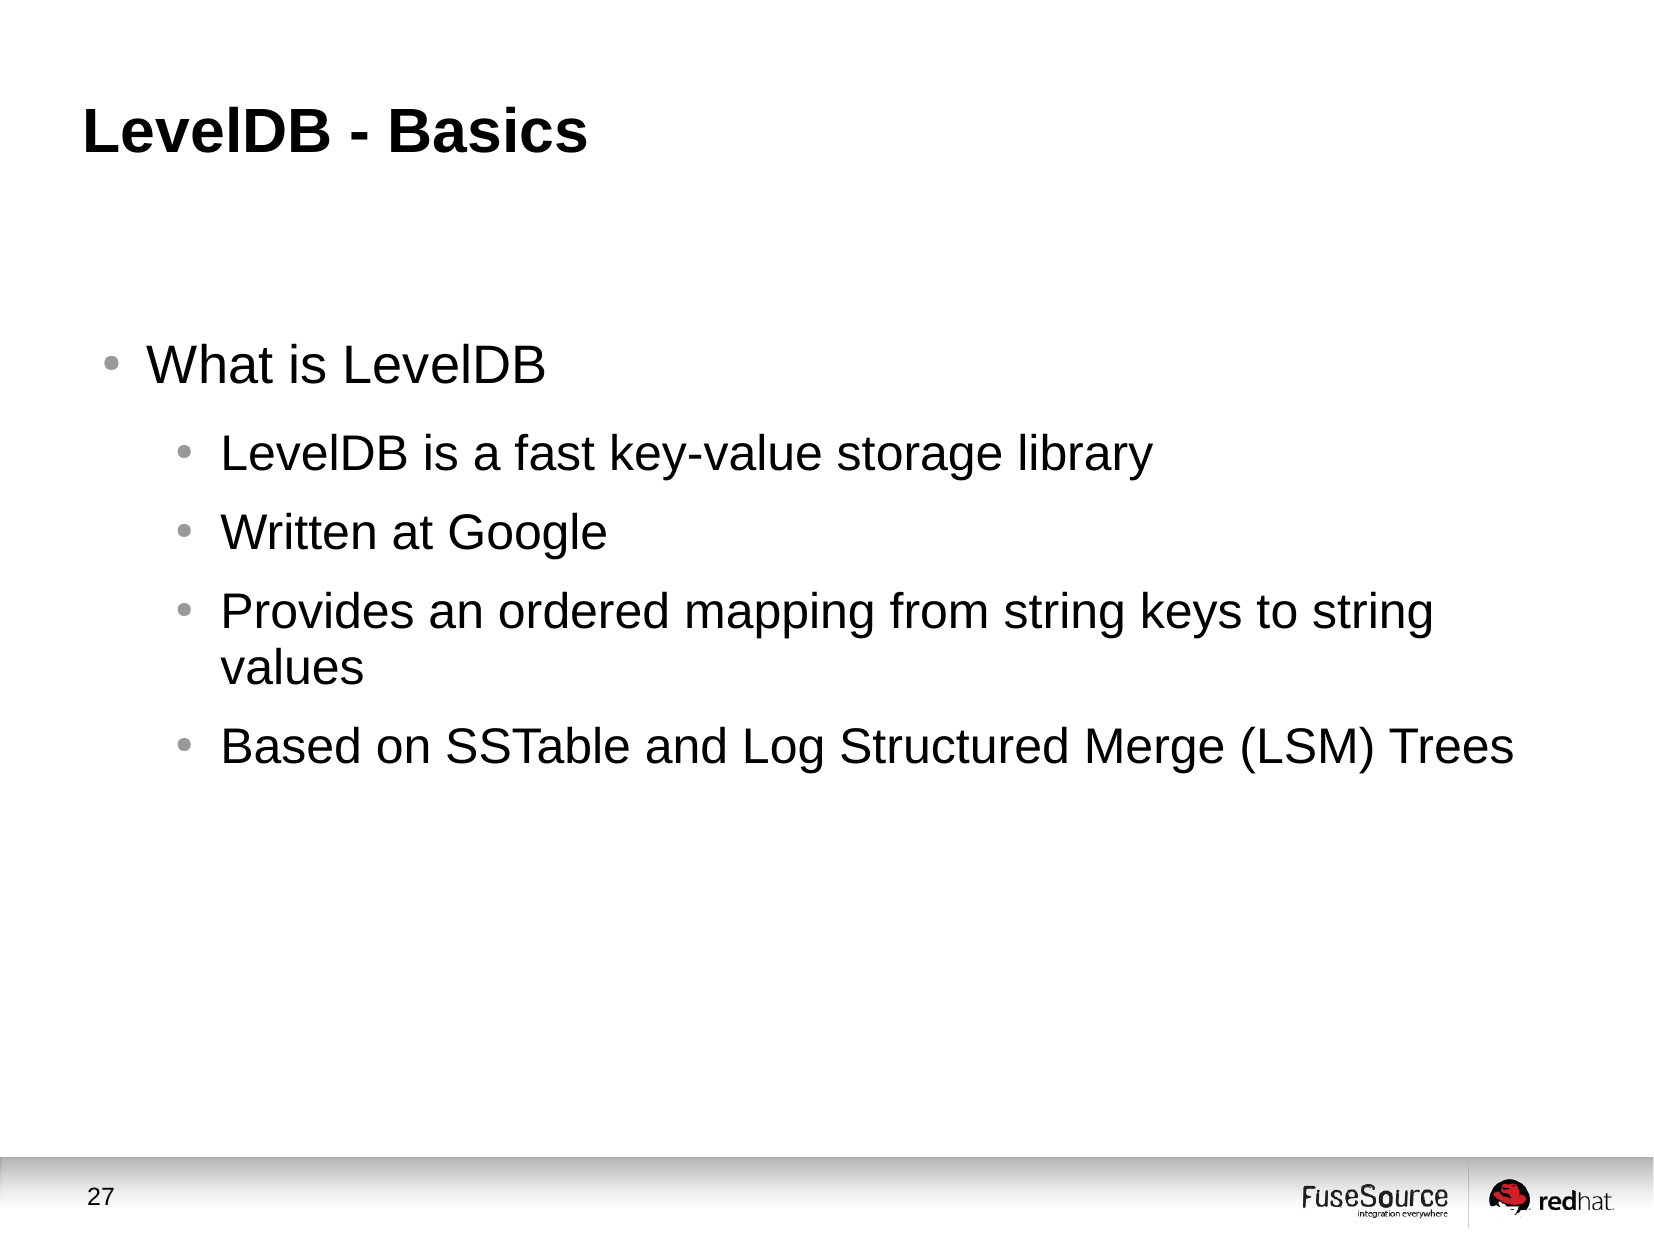

# LevelDB - Basics
What is LevelDB
LevelDB is a fast key-value storage library
Written at Google
Provides an ordered mapping from string keys to string values
Based on SSTable and Log Structured Merge (LSM) Trees